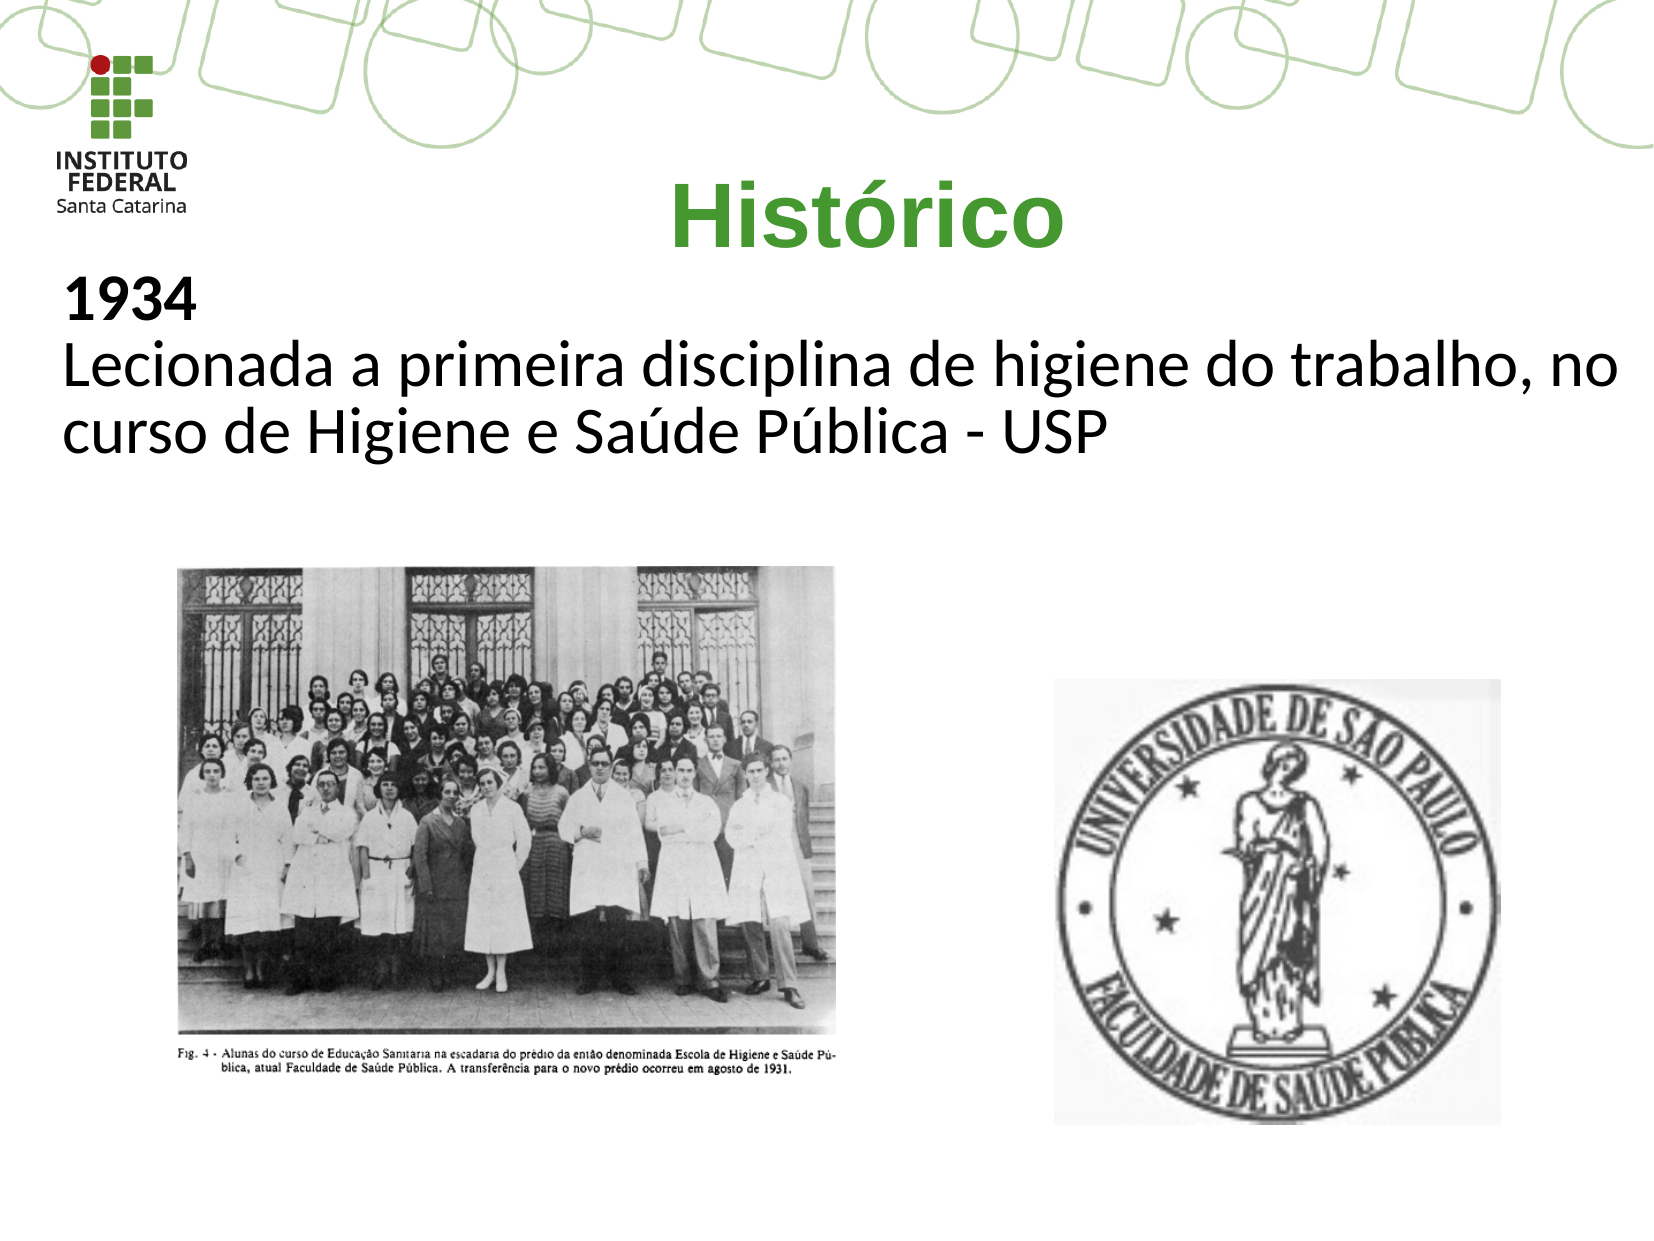

# Histórico
1934
Lecionada a primeira disciplina de higiene do trabalho, no curso de Higiene e Saúde Pública - USP